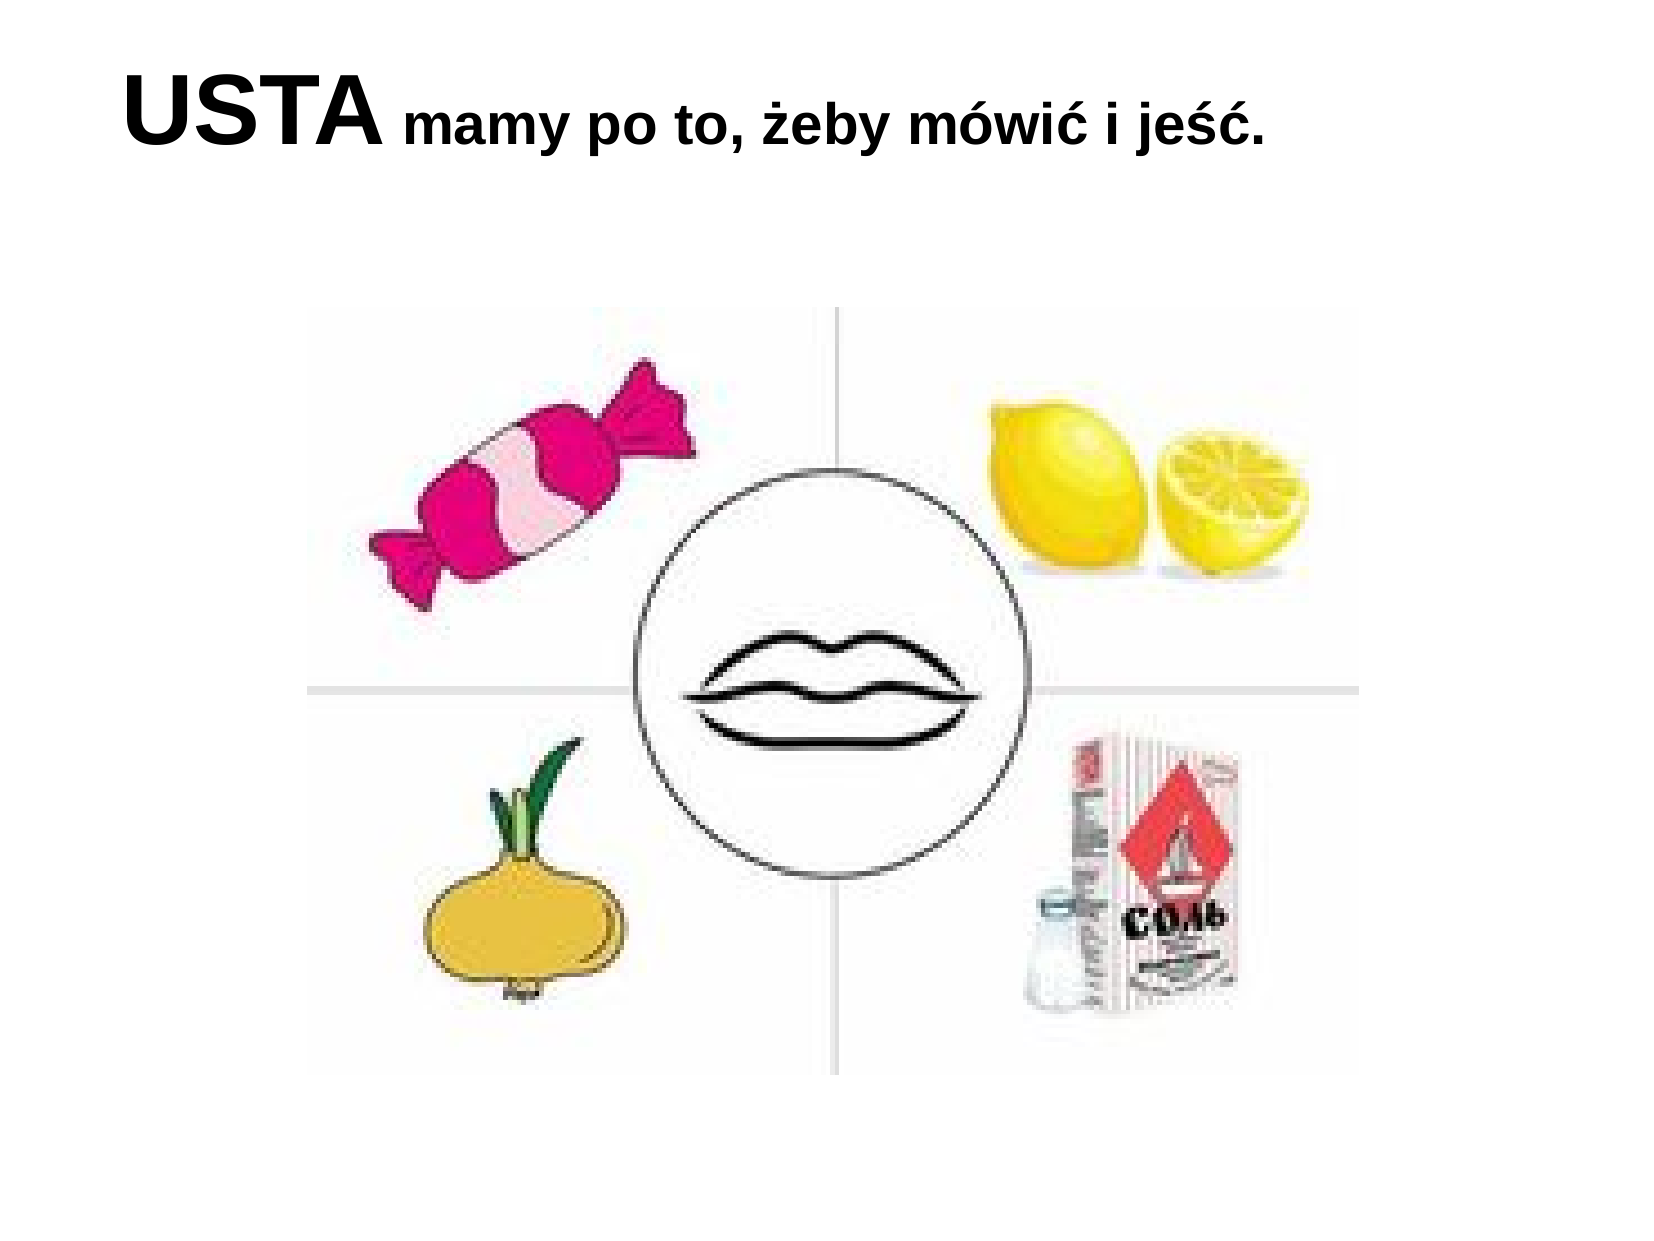

USTA mamy po to, żeby mówić i jeść.